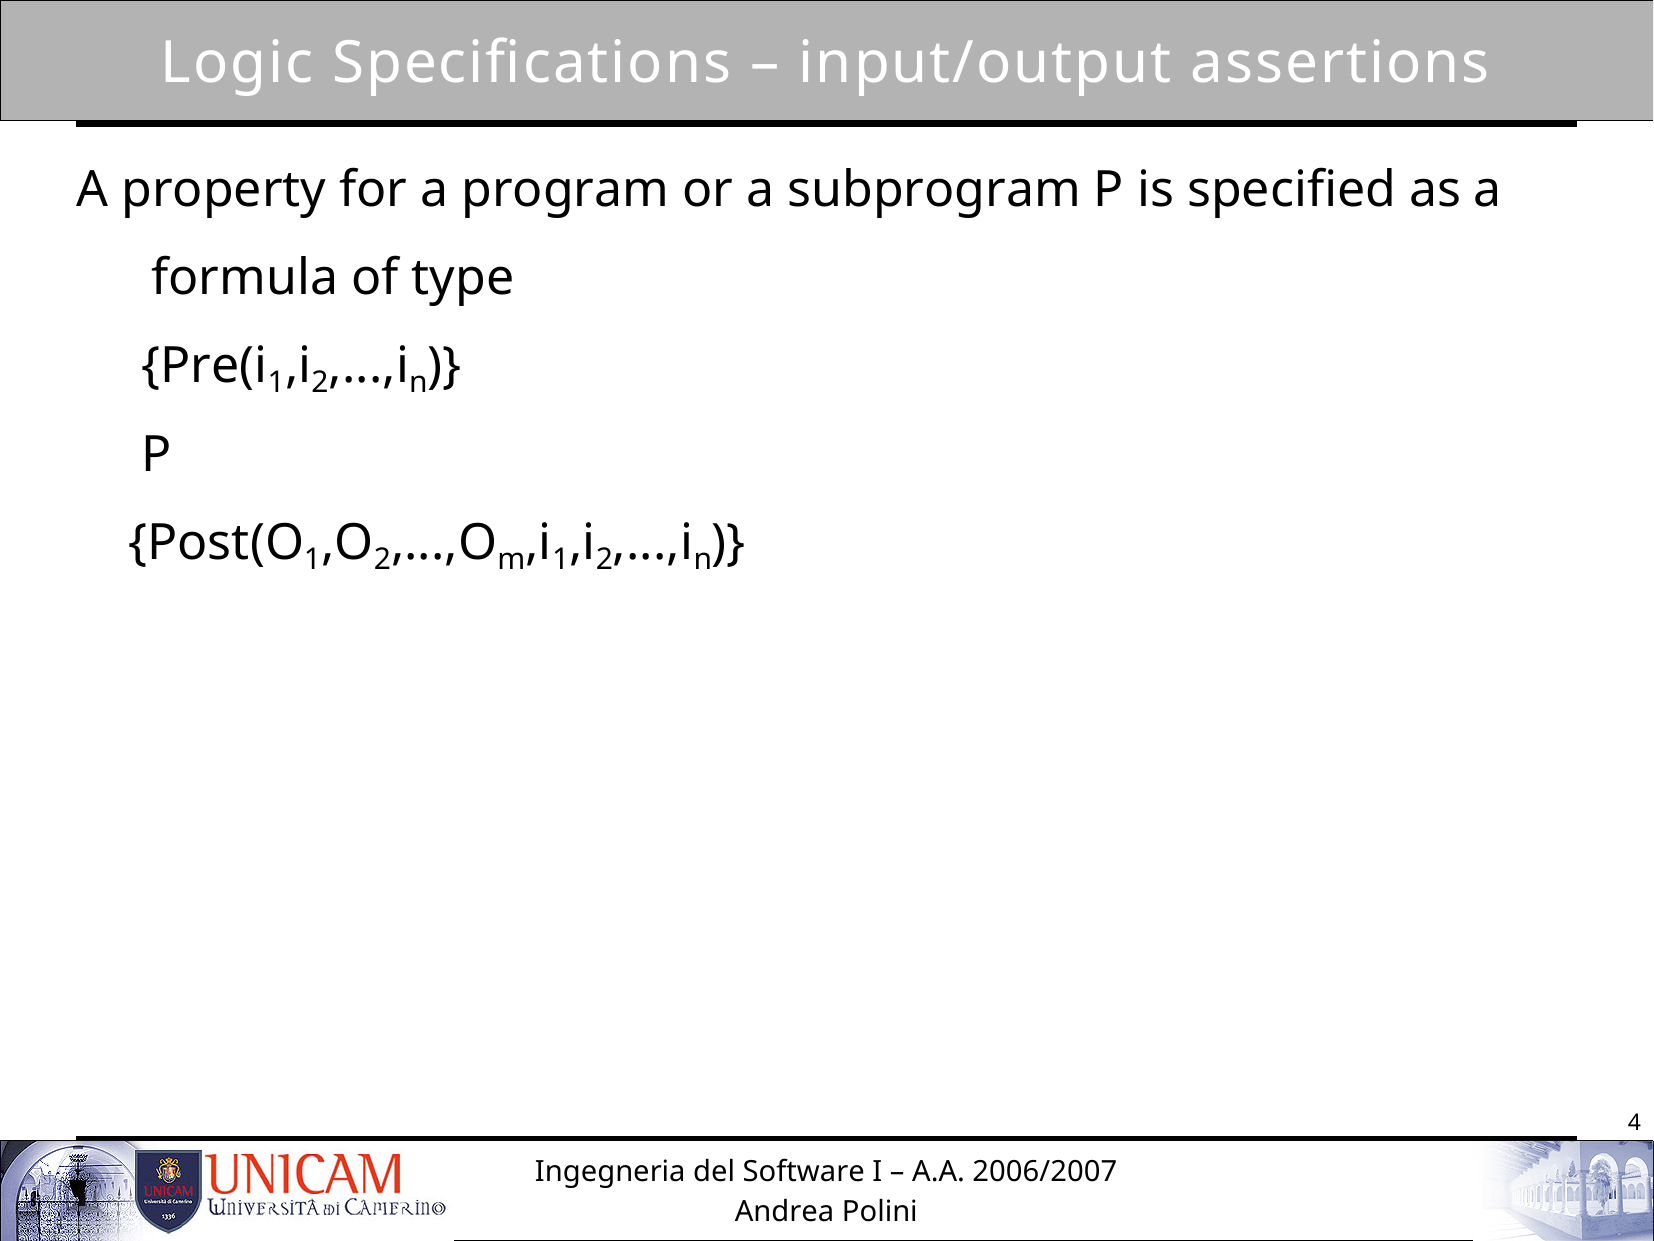

# Logic Specifications – input/output assertions
A property for a program or a subprogram P is specified as a formula of type
 {Pre(i1,i2,...,in)}
 P
 {Post(O1,O2,...,Om,i1,i2,...,in)}
4